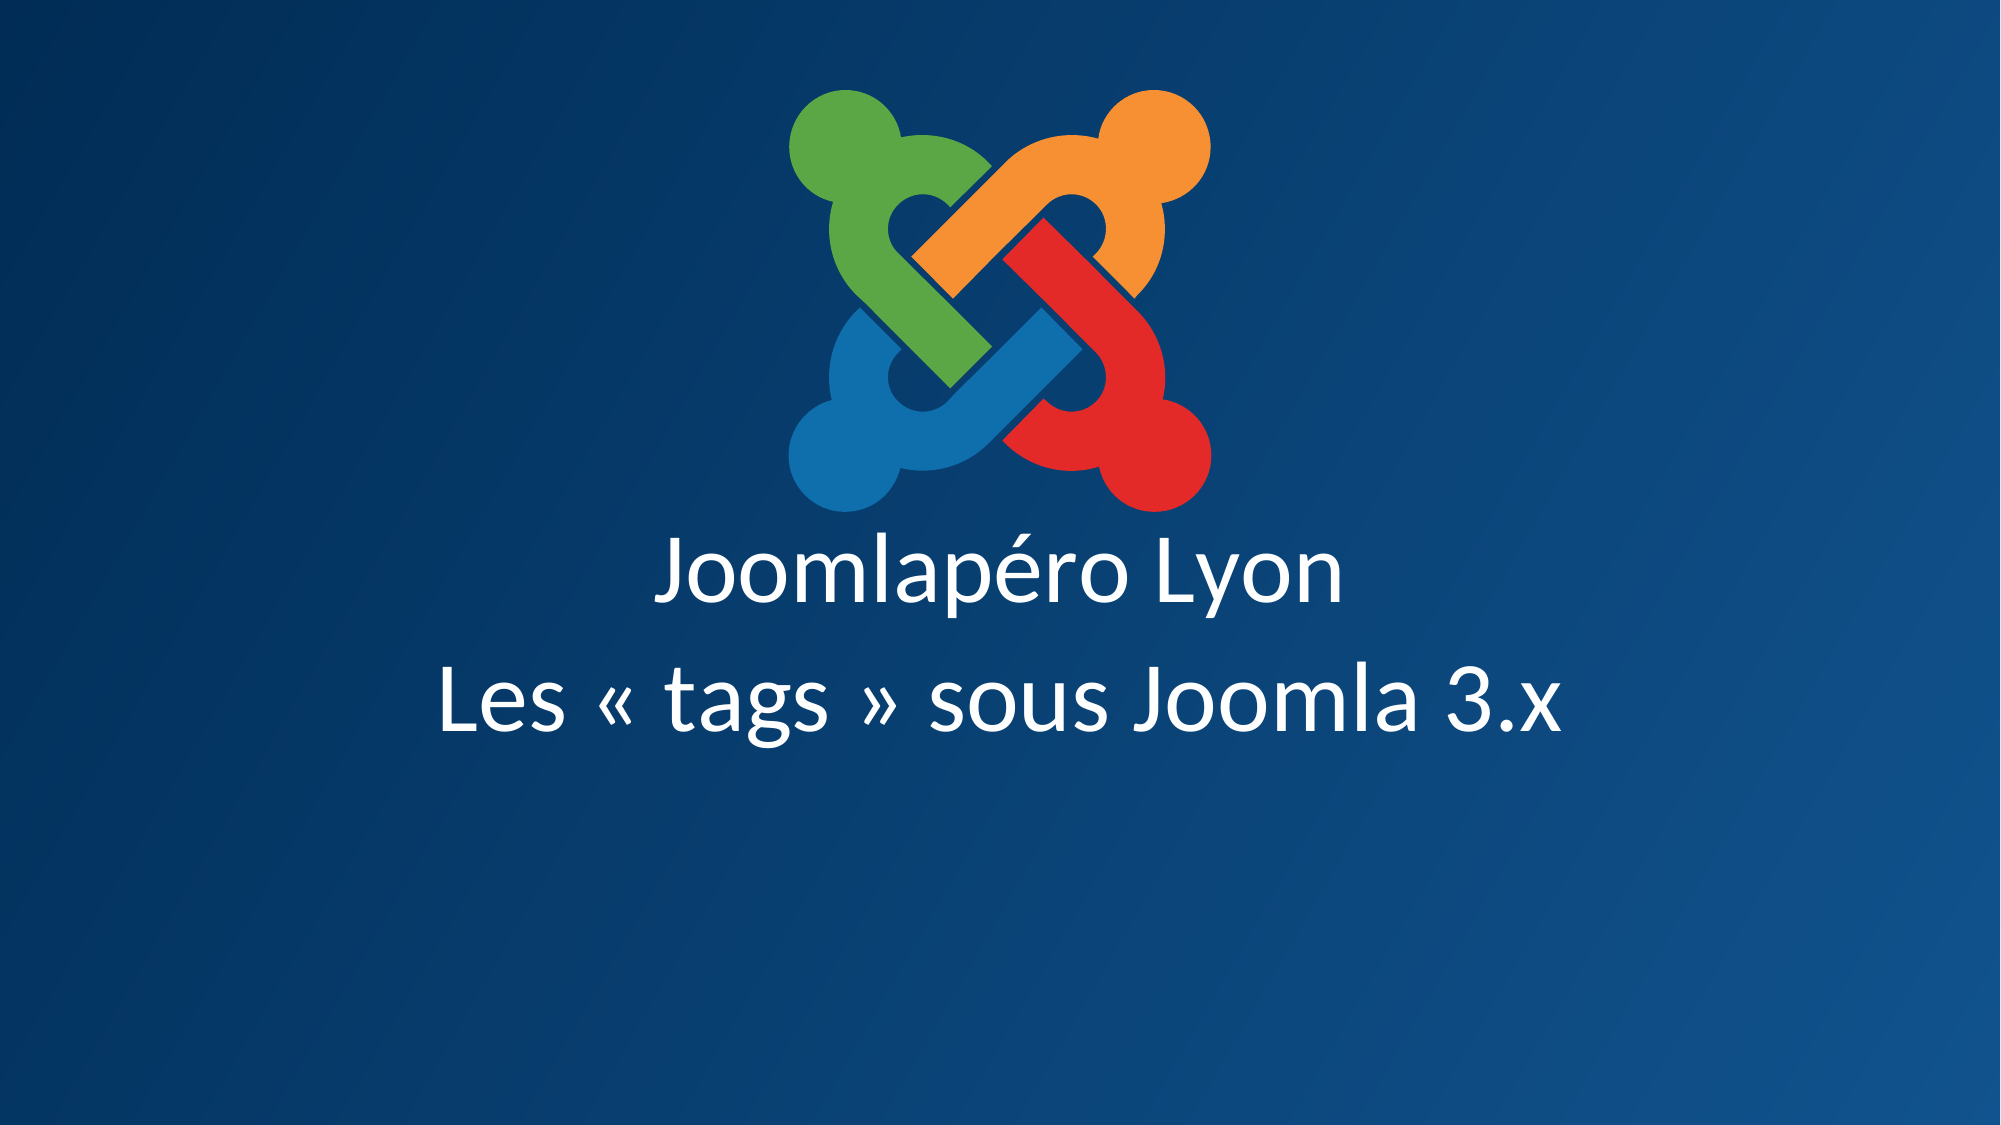

# Joomlapéro Lyon
Les « tags » sous Joomla 3.x